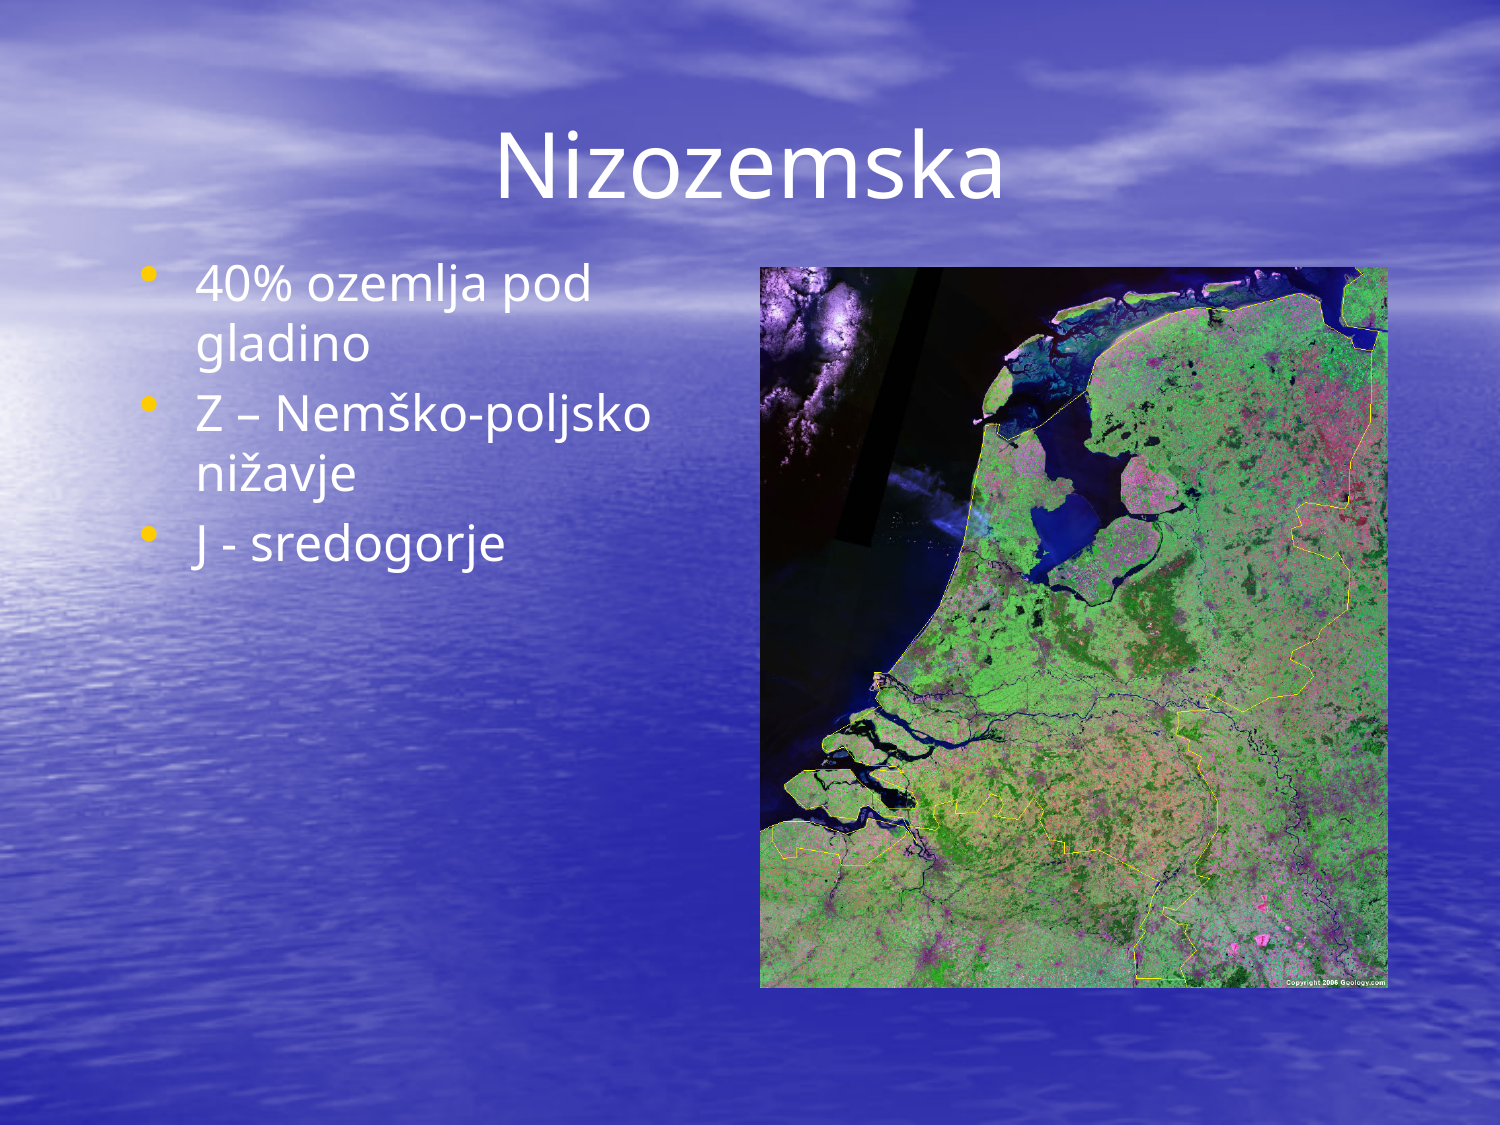

# Nizozemska
40% ozemlja pod gladino
Z – Nemško-poljsko nižavje
J - sredogorje